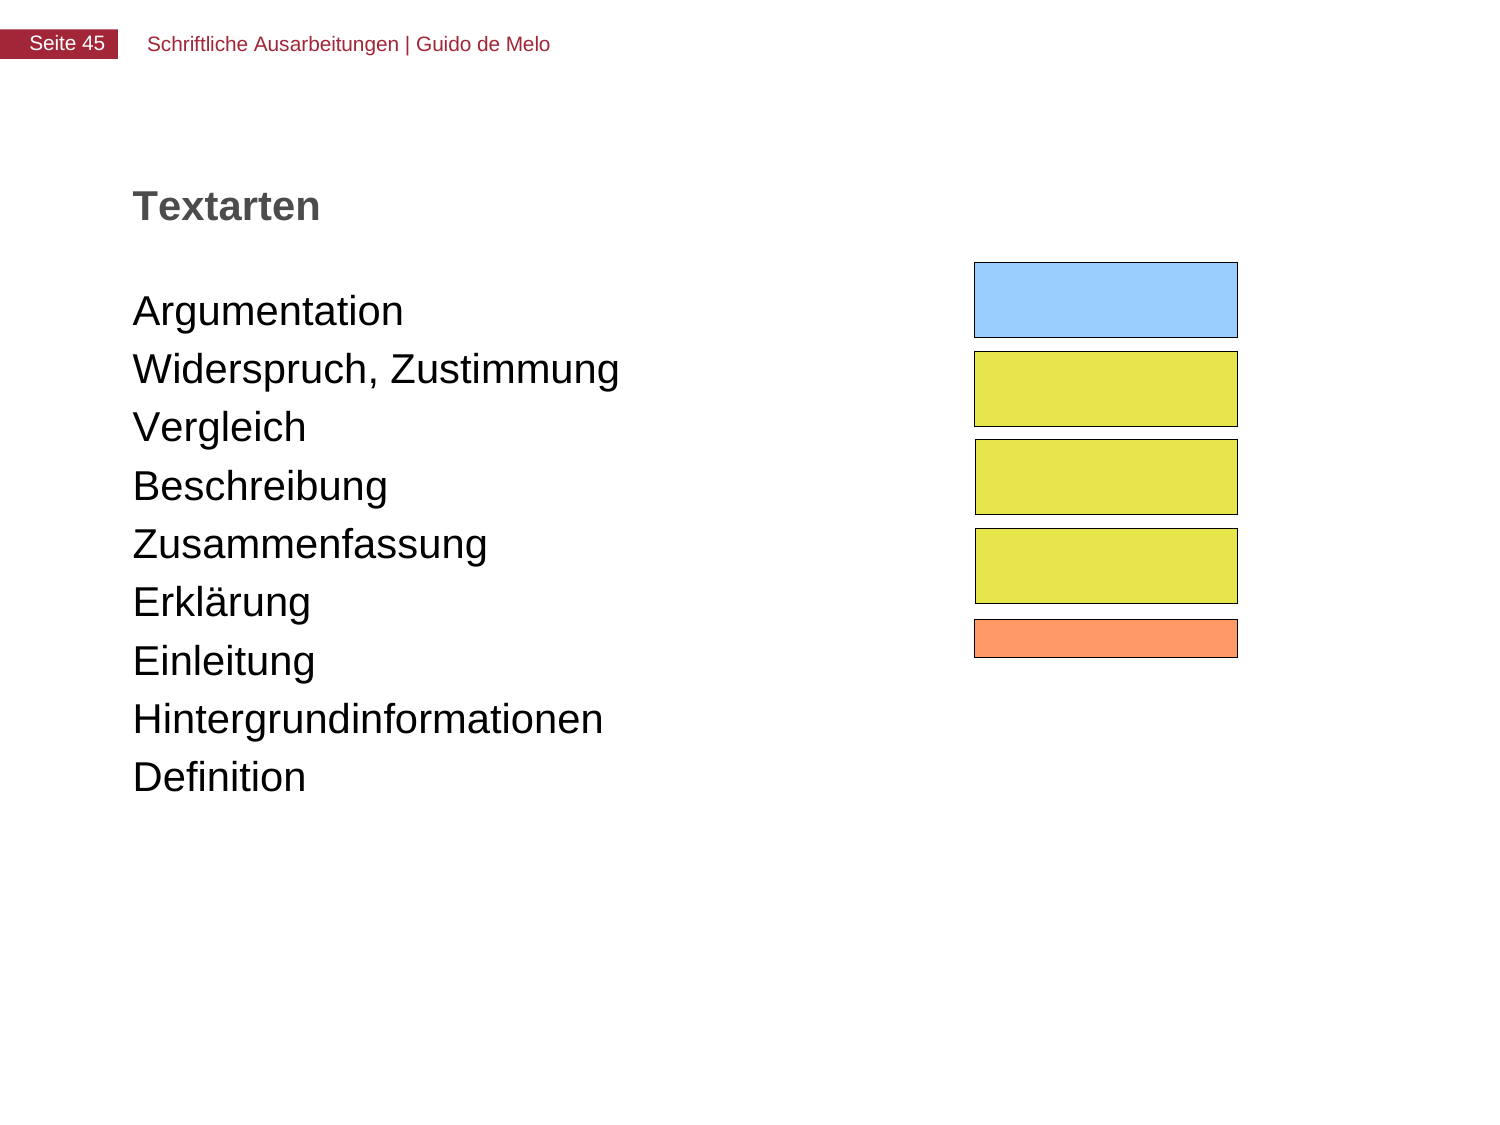

# Textarten
Argumentation
Widerspruch, Zustimmung
Vergleich
Beschreibung
Zusammenfassung
Erklärung
Einleitung
Hintergrundinformationen
Definition